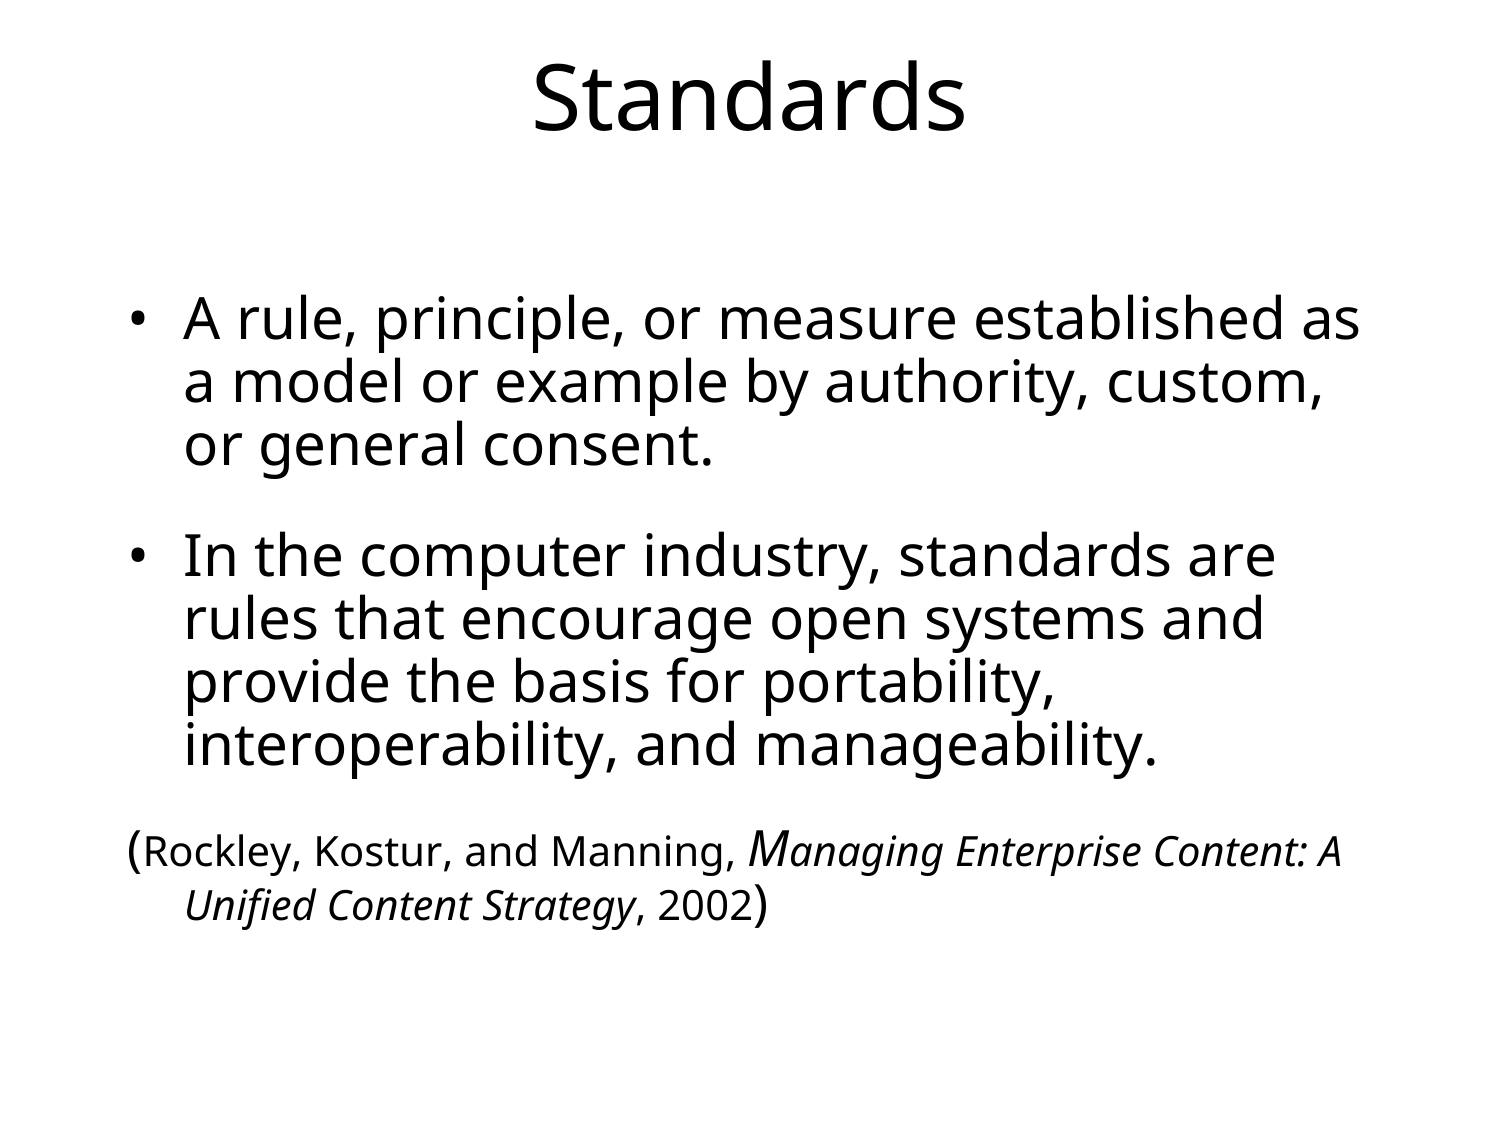

# Standards
A rule, principle, or measure established as a model or example by authority, custom, or general consent.
In the computer industry, standards are rules that encourage open systems and provide the basis for portability, interoperability, and manageability.
(Rockley, Kostur, and Manning, Managing Enterprise Content: A Unified Content Strategy, 2002)